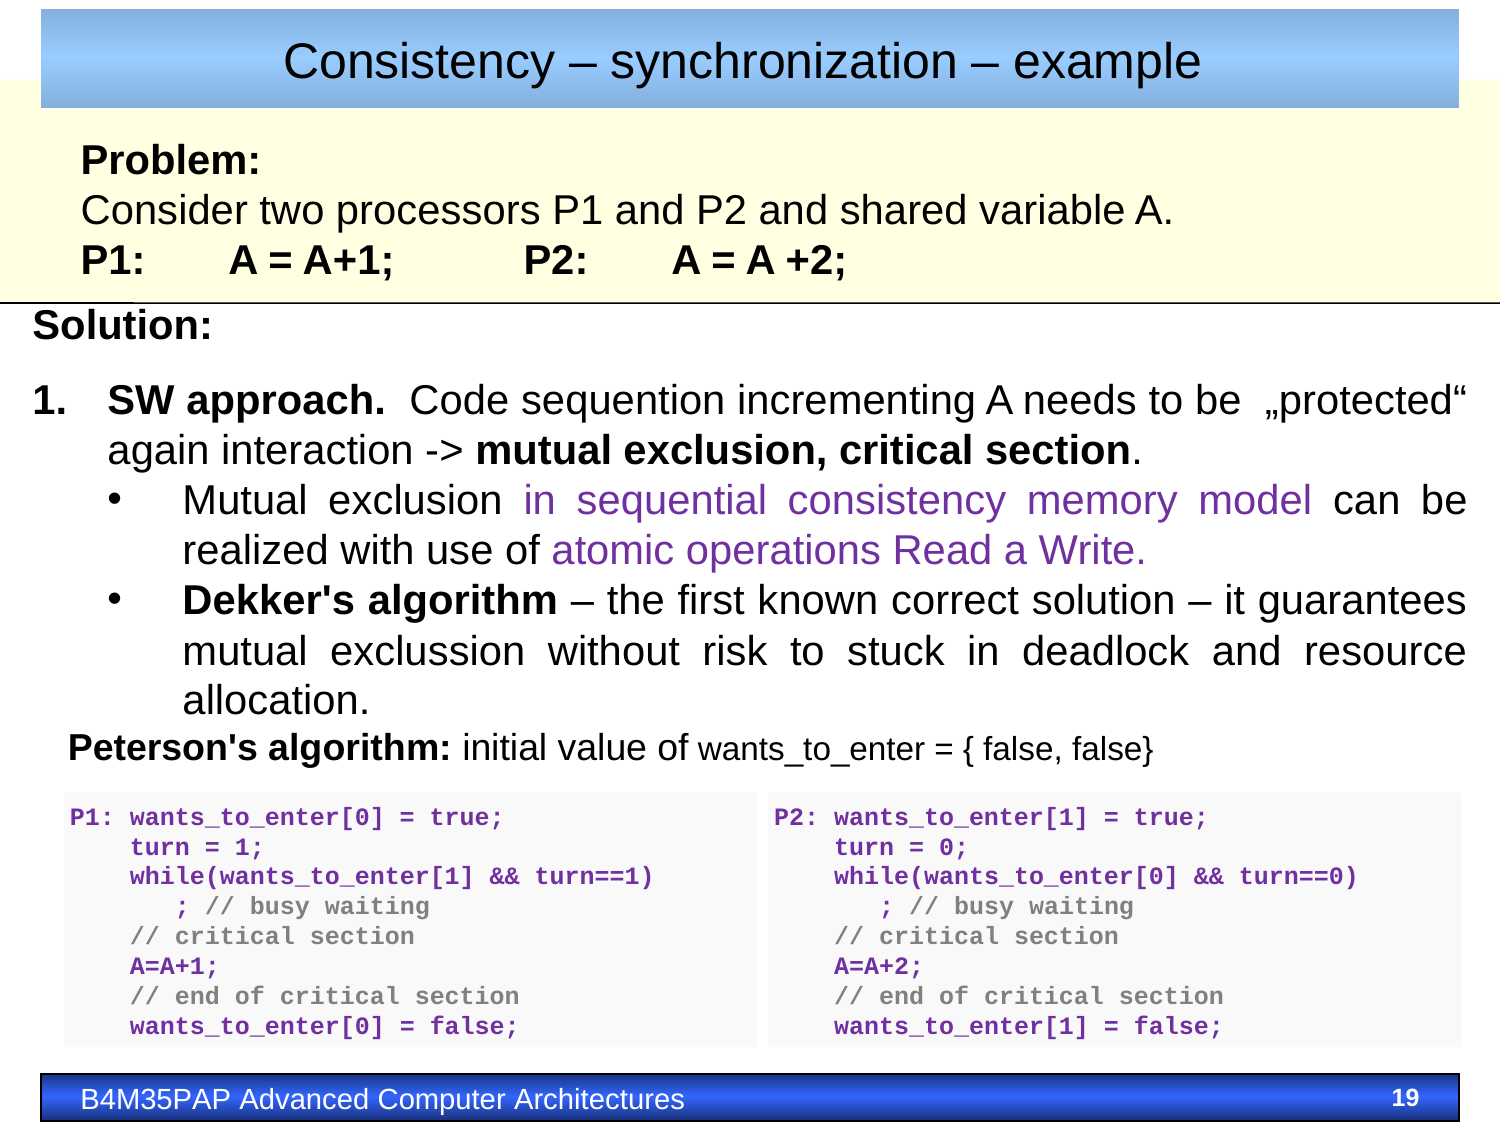

# Consistency – synchronization – example
Problem:
Consider two processors P1 and P2 and shared variable A.
P1: 	A = A+1;		P2: 	A = A +2;
Solution:
SW approach. Code sequention incrementing A needs to be „protected“ again interaction -> mutual exclusion, critical section.
Mutual exclusion in sequential consistency memory model can be realized with use of atomic operations Read a Write.
Dekker's algorithm – the first known correct solution – it guarantees mutual exclussion without risk to stuck in deadlock and resource allocation.
Peterson's algorithm: initial value of wants_to_enter = { false, false}
P1: wants_to_enter[0] = true;
 turn = 1;
 while(wants_to_enter[1] && turn==1)
 ; // busy waiting
 // critical section
 A=A+1;
 // end of critical section
 wants_to_enter[0] = false;
P2: wants_to_enter[1] = true;
 turn = 0;
 while(wants_to_enter[0] && turn==0)
 ; // busy waiting
 // critical section
 A=A+2;
 // end of critical section
 wants_to_enter[1] = false;